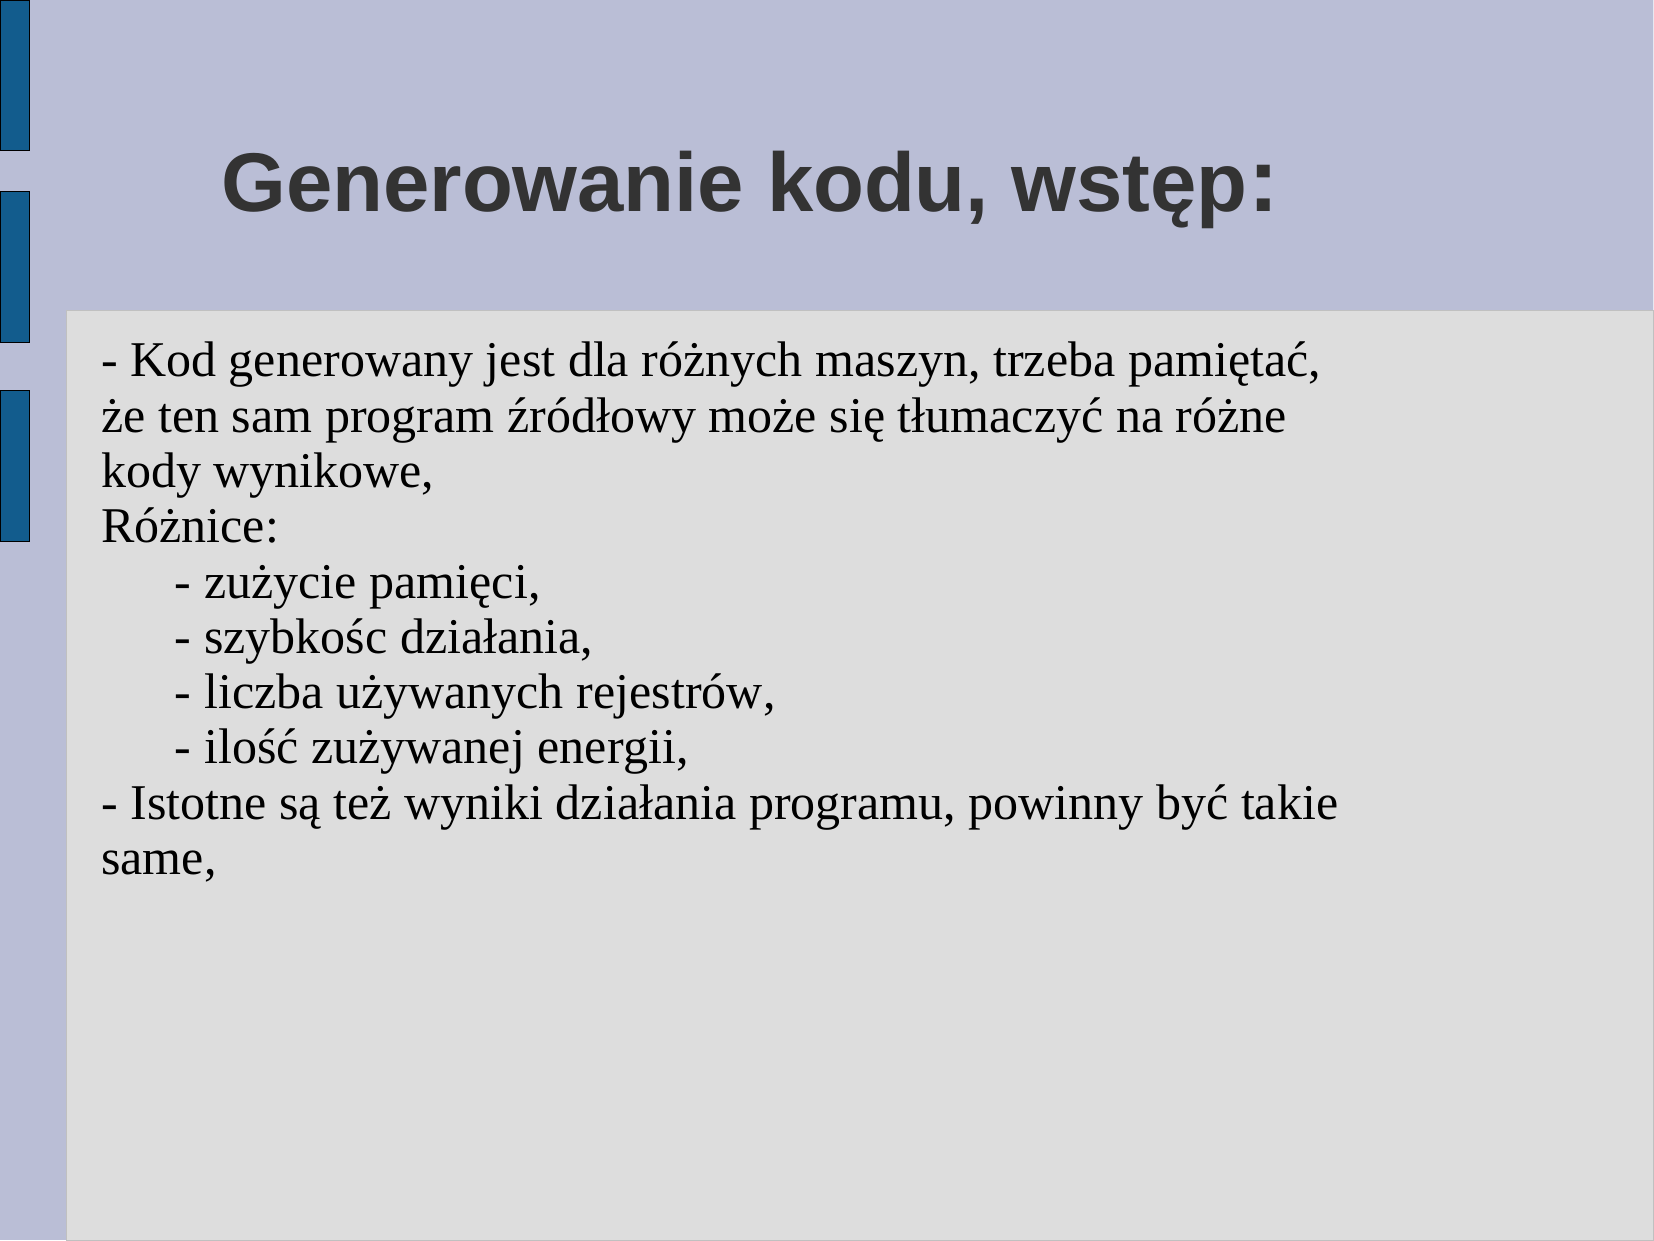

# Generowanie kodu, wstęp:
- Kod generowany jest dla różnych maszyn, trzeba pamiętać, że ten sam program źródłowy może się tłumaczyć na różne kody wynikowe,
Różnice:
	- zużycie pamięci,
	- szybkośc działania,
	- liczba używanych rejestrów,
	- ilość zużywanej energii,
- Istotne są też wyniki działania programu, powinny być takie same,